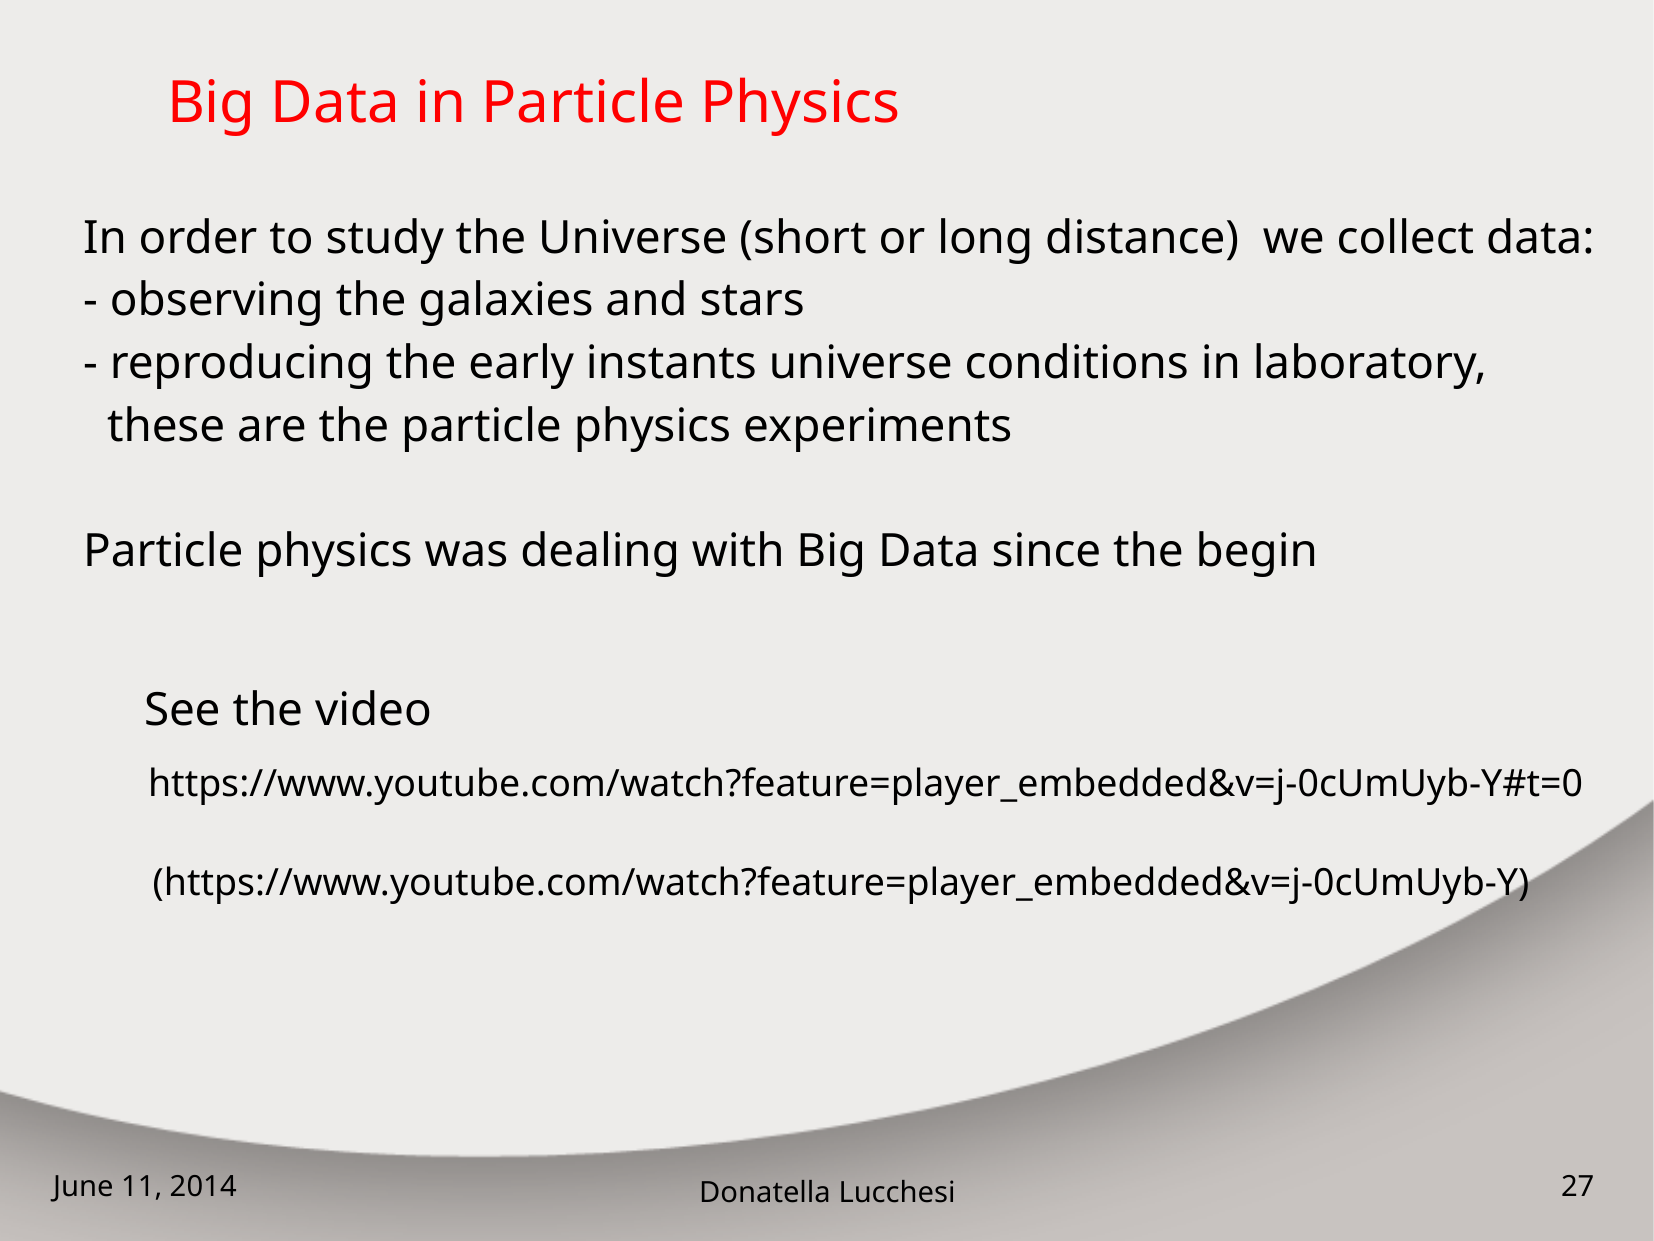

Big Data in Particle Physics
In order to study the Universe (short or long distance) we collect data:
- observing the galaxies and stars
- reproducing the early instants universe conditions in laboratory,
 these are the particle physics experiments
Particle physics was dealing with Big Data since the begin
See the video
https://www.youtube.com/watch?feature=player_embedded&v=j-0cUmUyb-Y#t=0
(https://www.youtube.com/watch?feature=player_embedded&v=j-0cUmUyb-Y)
June 11, 2014
27
Donatella Lucchesi